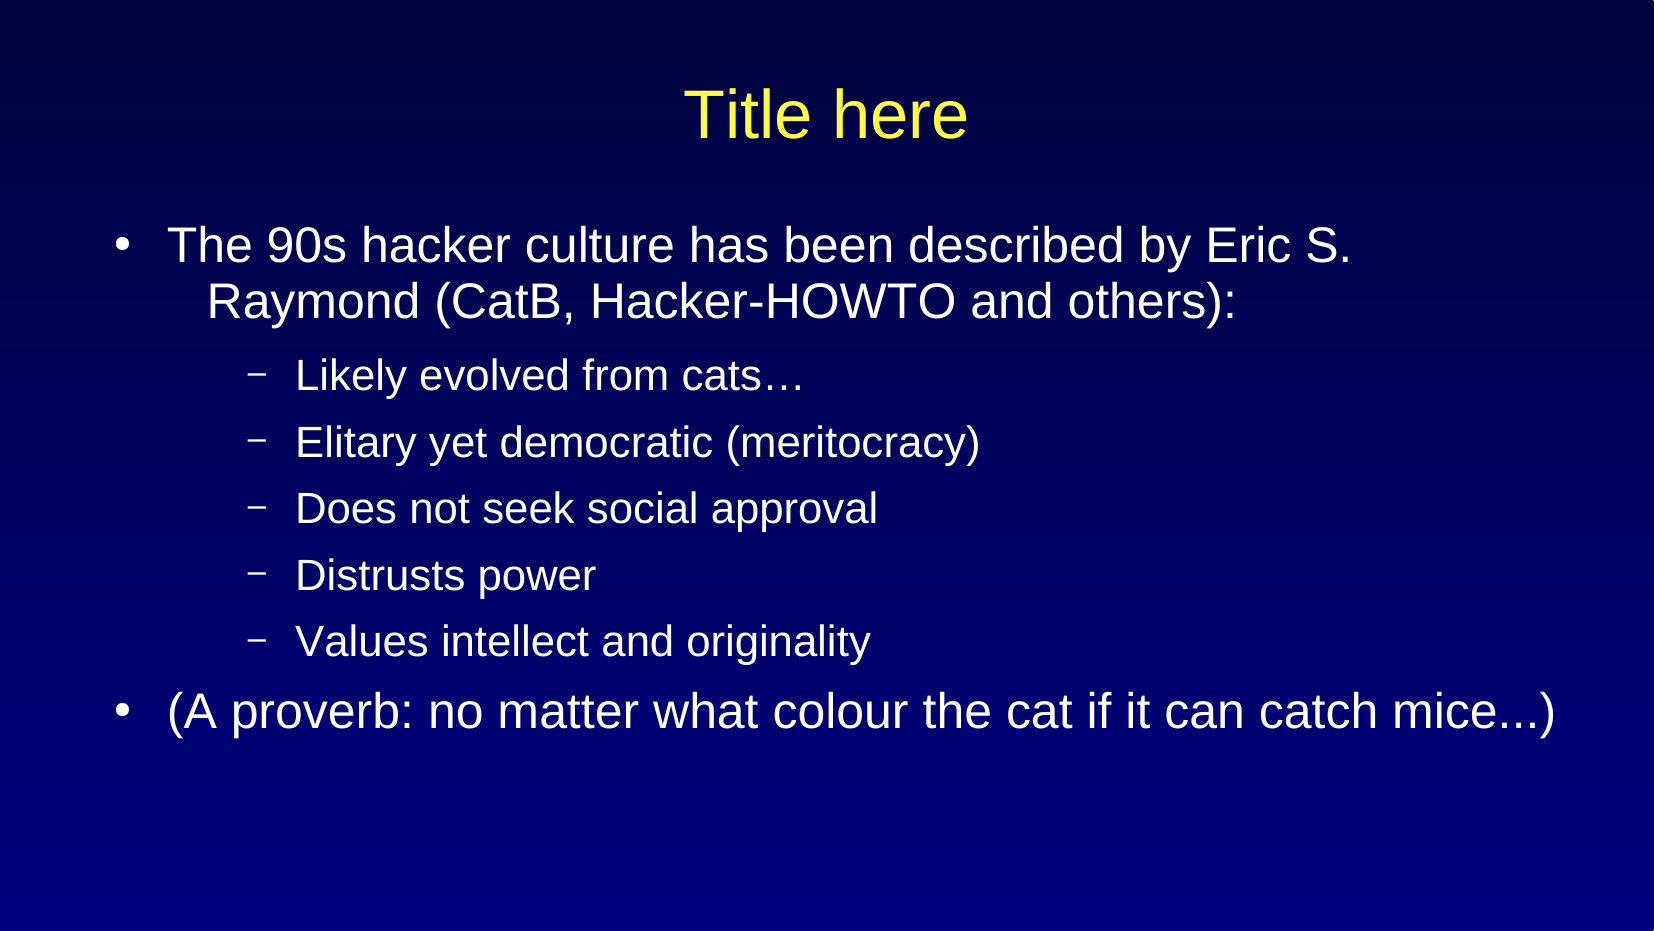

# Title here
The 90s hacker culture has been described by Eric S. Raymond (CatB, Hacker-HOWTO and others):
Likely evolved from cats…
Elitary yet democratic (meritocracy)
Does not seek social approval
Distrusts power
Values intellect and originality
(A proverb: no matter what colour the cat if it can catch mice...)